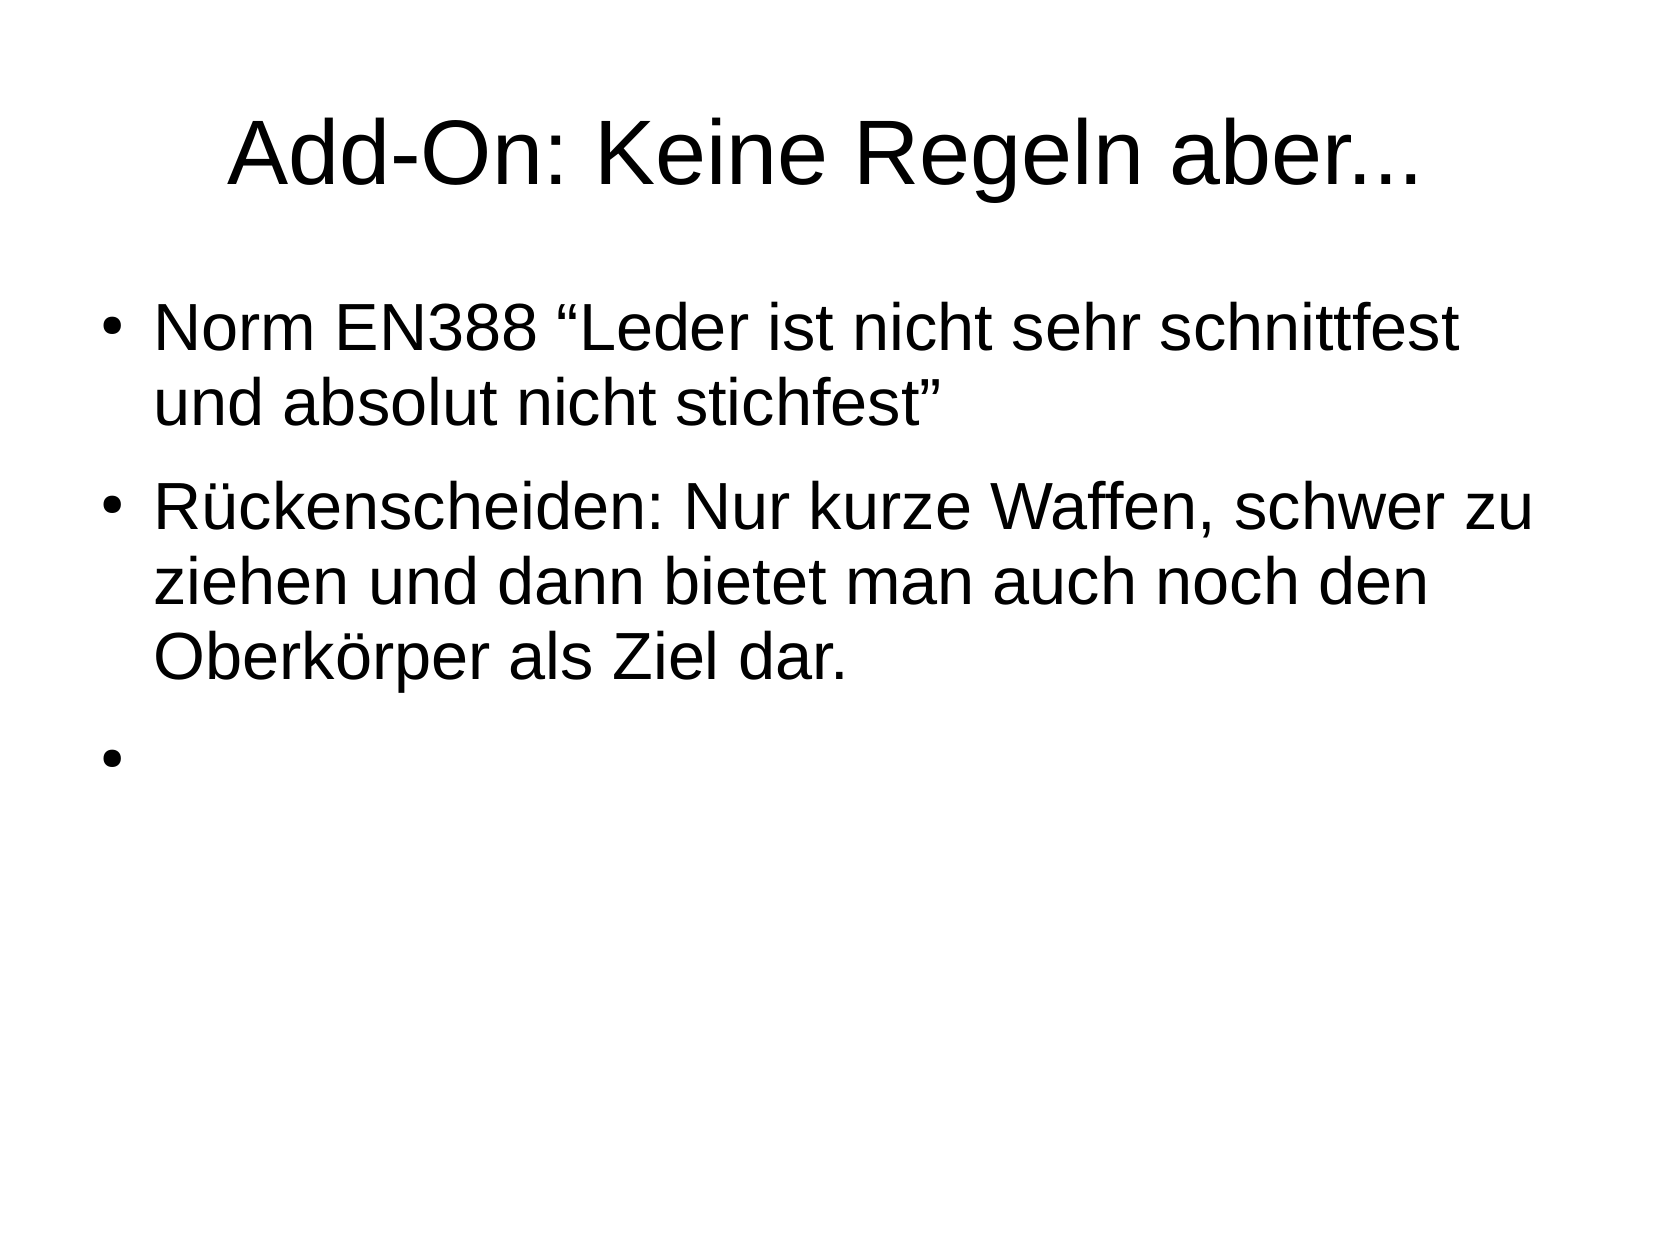

# Add-On: Keine Regeln aber...
Norm EN388 “Leder ist nicht sehr schnittfest und absolut nicht stichfest”
Rückenscheiden: Nur kurze Waffen, schwer zu ziehen und dann bietet man auch noch den Oberkörper als Ziel dar.